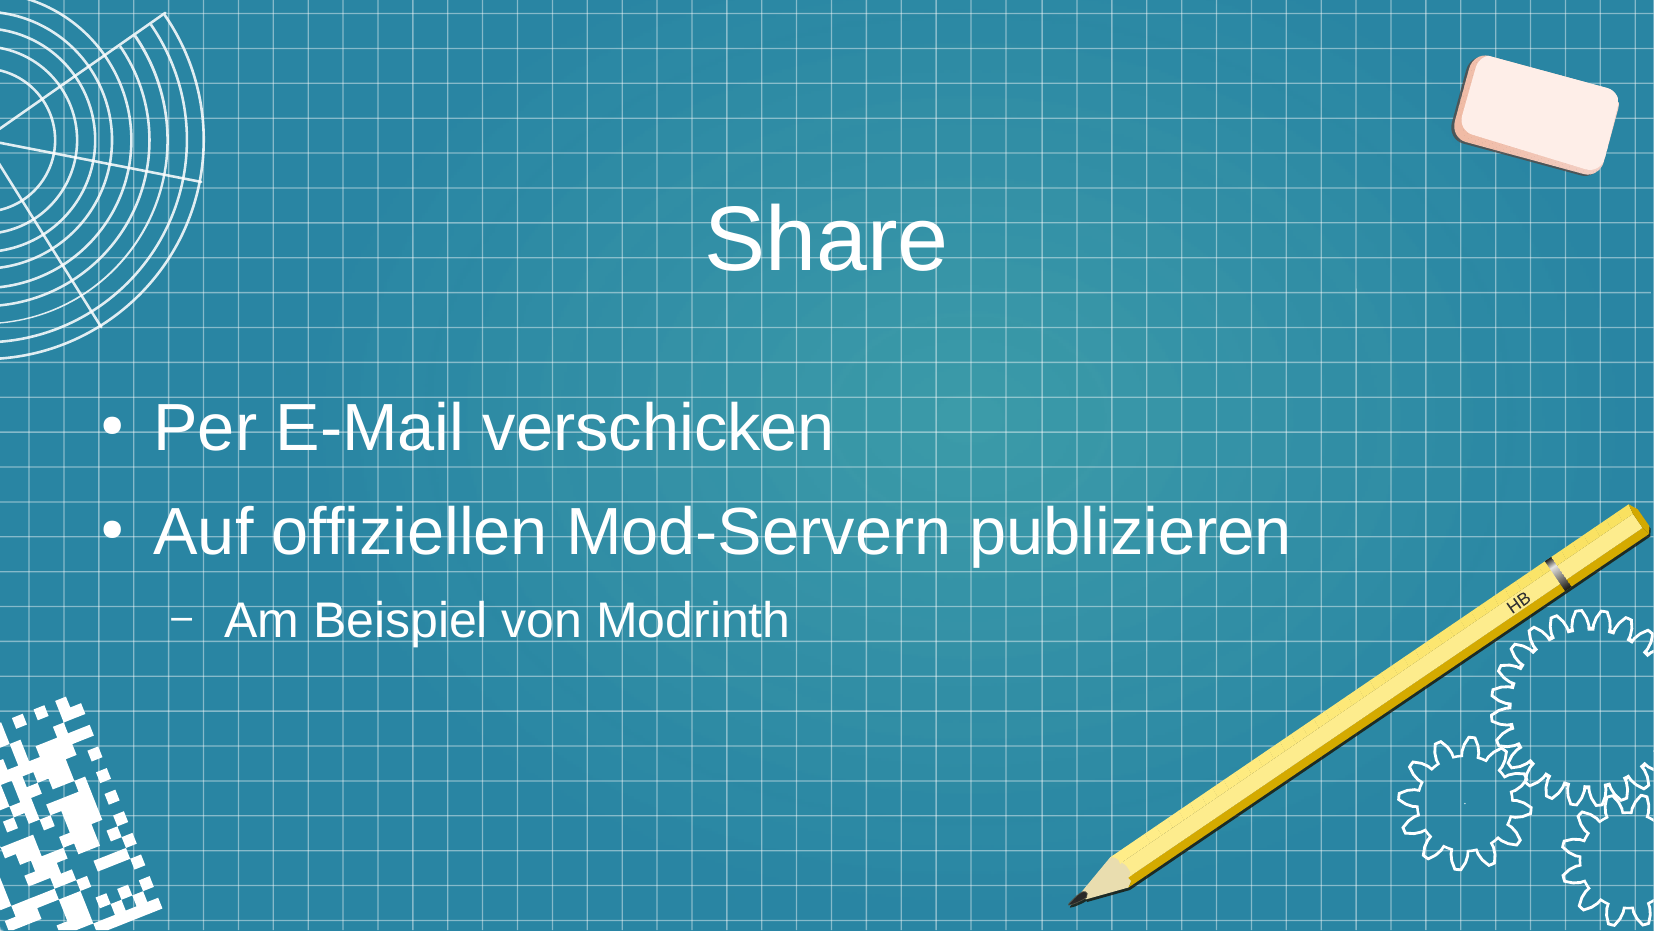

# Share
Per E-Mail verschicken
Auf offiziellen Mod-Servern publizieren
Am Beispiel von Modrinth